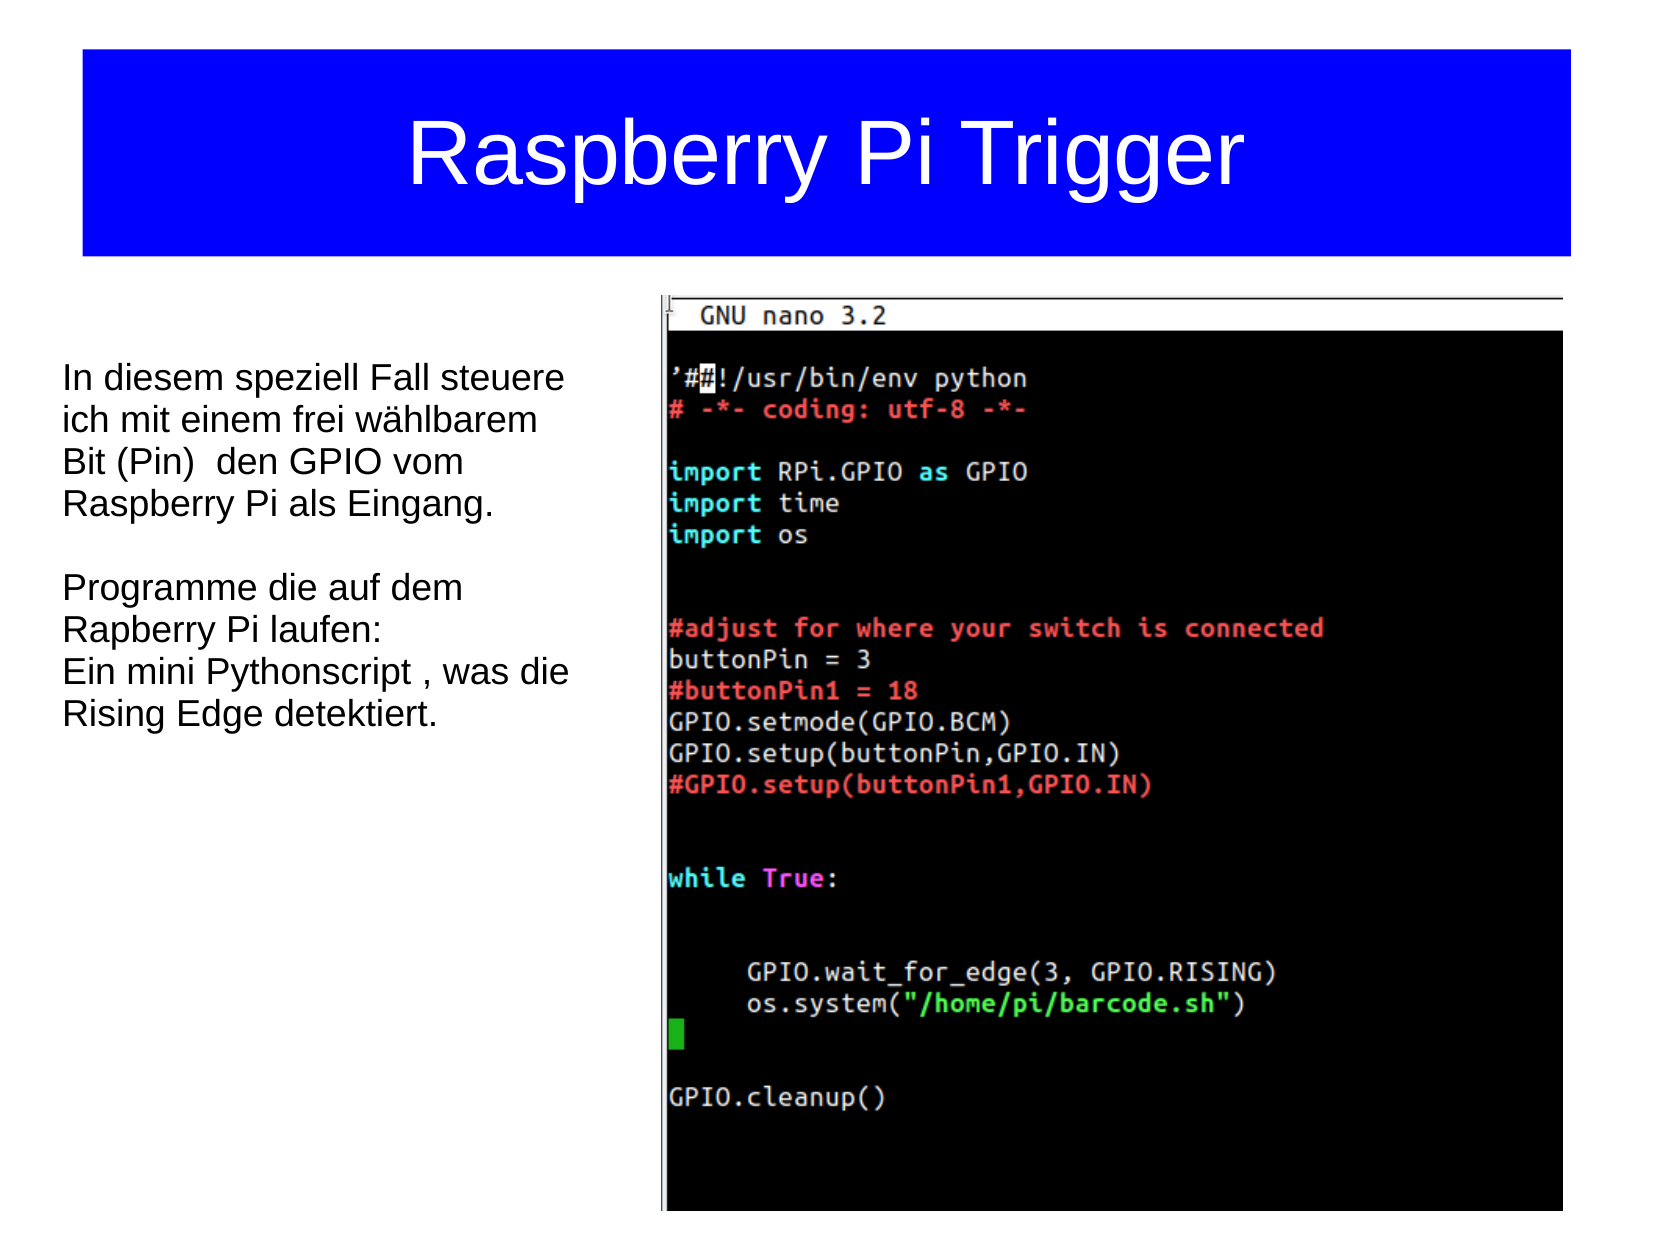

# Raspberry Pi Trigger
In diesem speziell Fall steuere ich mit einem frei wählbarem Bit (Pin) den GPIO vom Raspberry Pi als Eingang.
Programme die auf dem Rapberry Pi laufen:
Ein mini Pythonscript , was die Rising Edge detektiert.